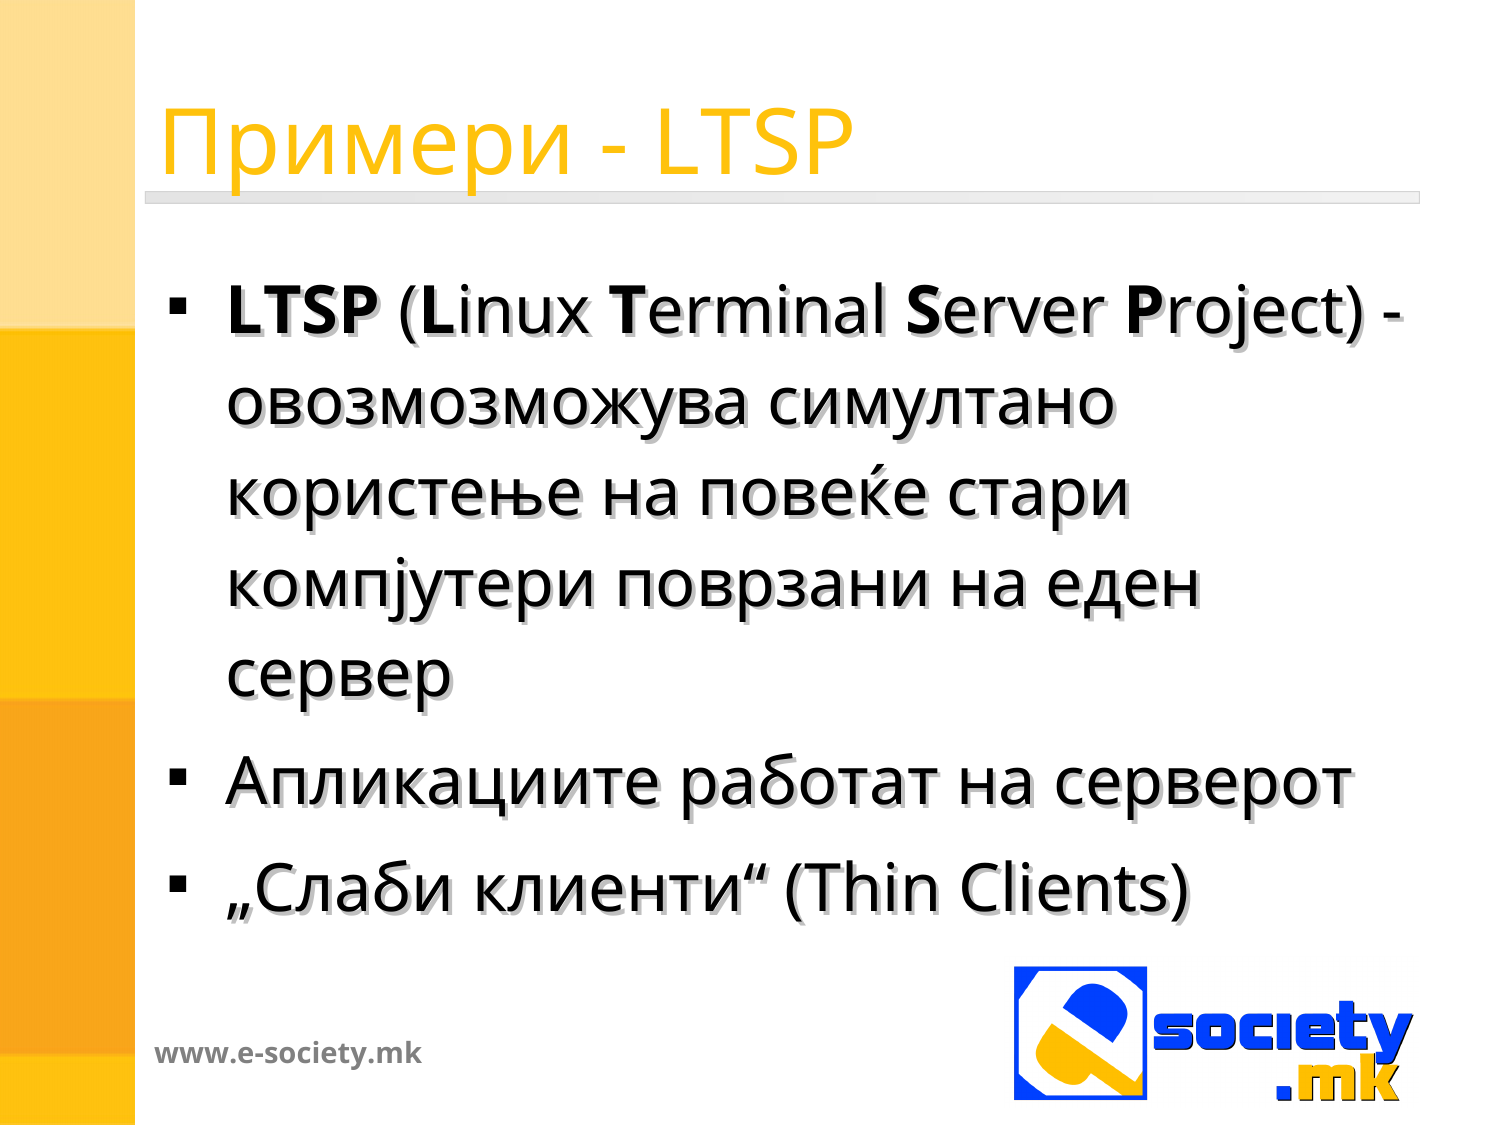

# Примери - LTSP
LTSP (Linux Terminal Server Project) - овозмозможува симултано користење на повеќе стари компјутери поврзани на еден сервер
Апликациите работат на серверот
„Слаби клиенти“ (Thin Clients)